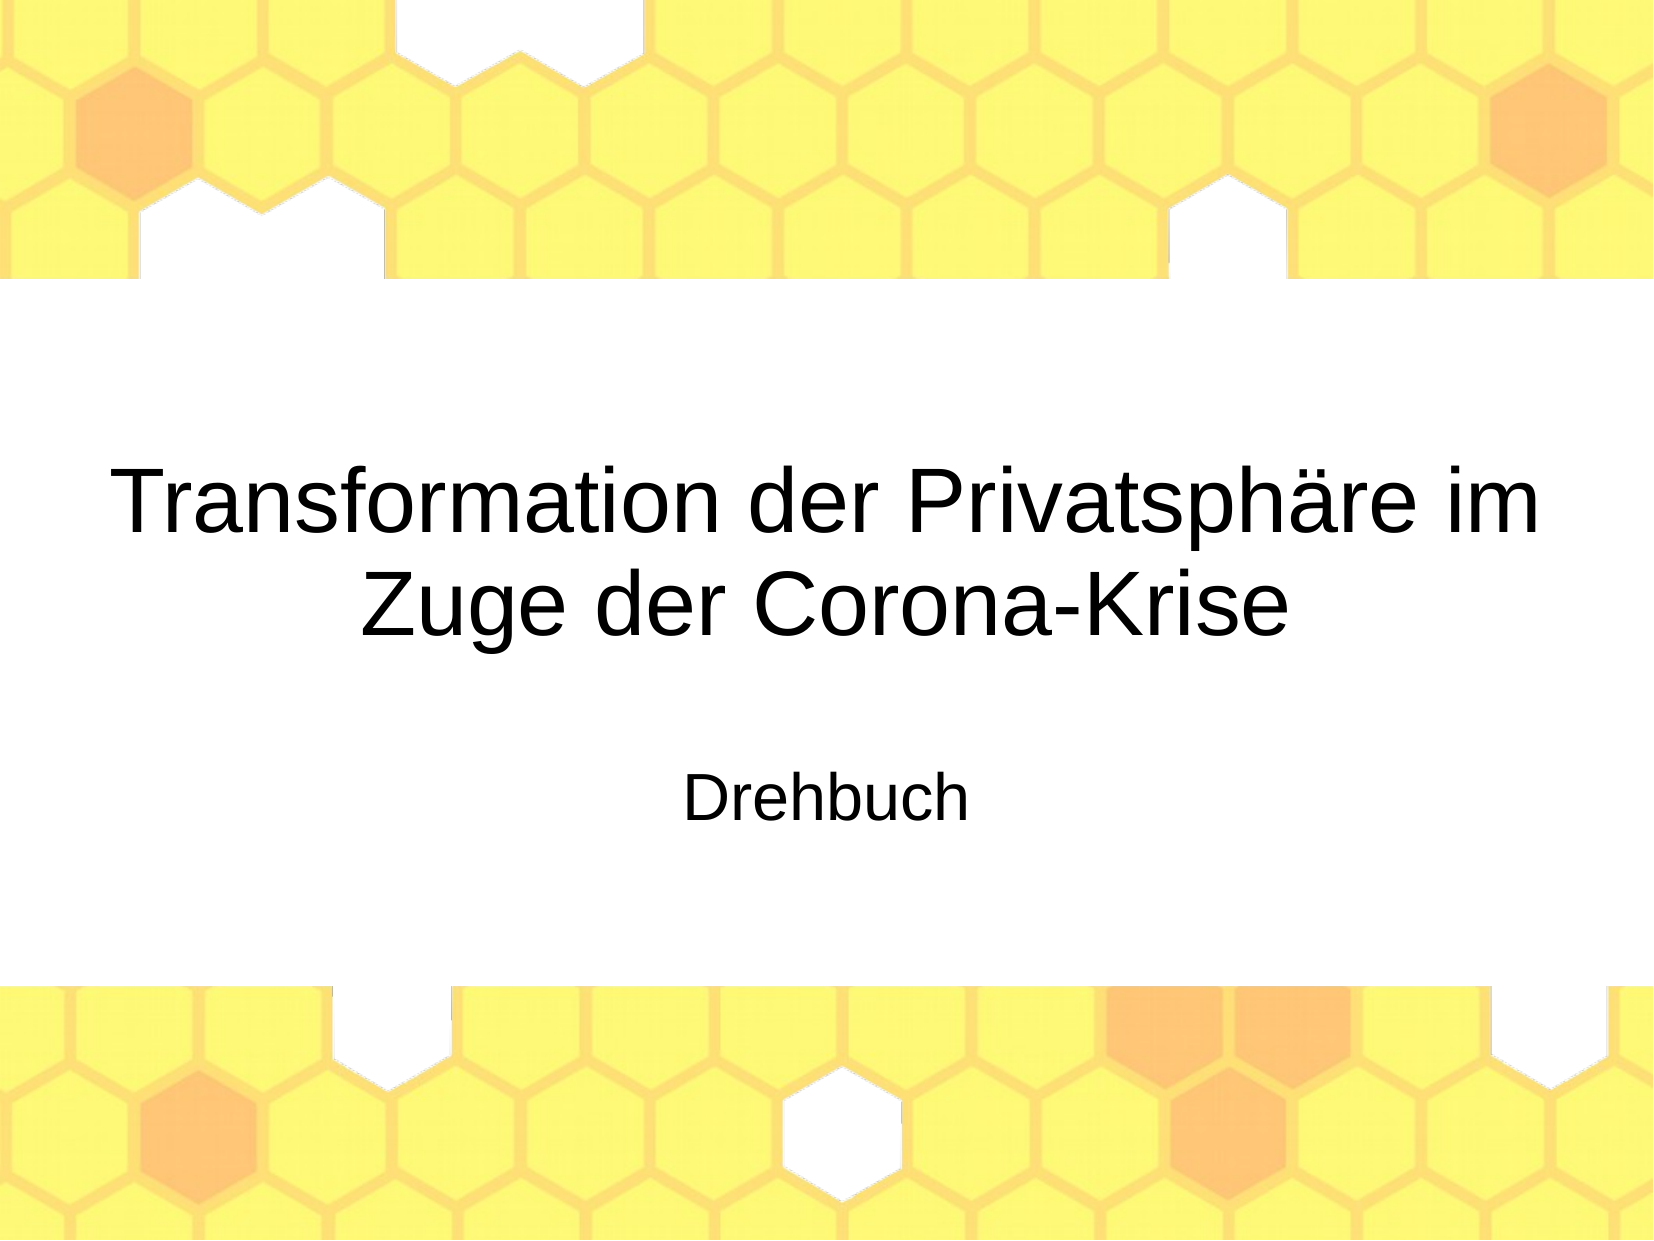

# Transformation der Privatsphäre im Zuge der Corona-Krise
Drehbuch